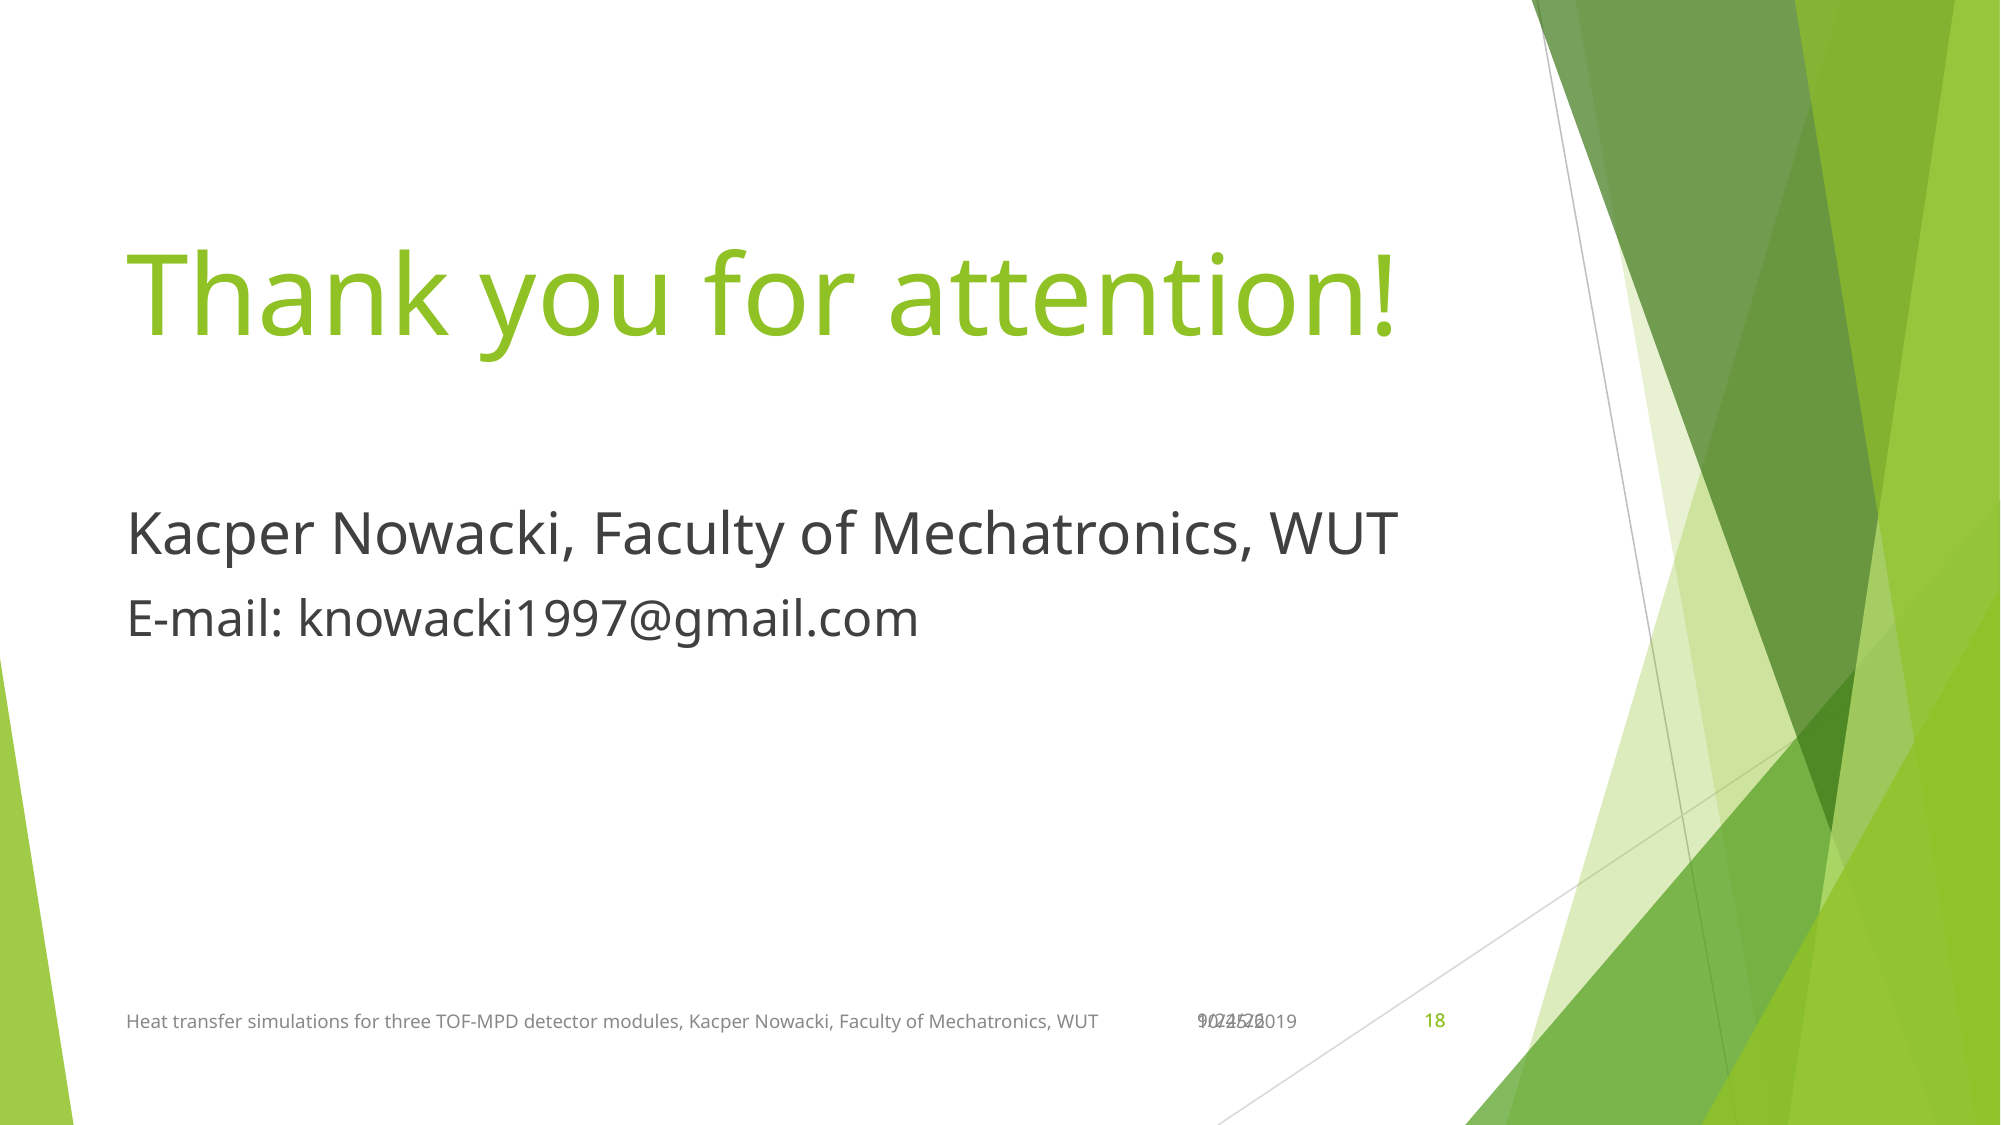

# Thank you for attention!
Kacper Nowacki, Faculty of Mechatronics, WUT
E-mail: knowacki1997@gmail.com
Heat transfer simulations for three TOF-MPD detector modules, Kacper Nowacki, Faculty of Mechatronics, WUT
10/25/2019